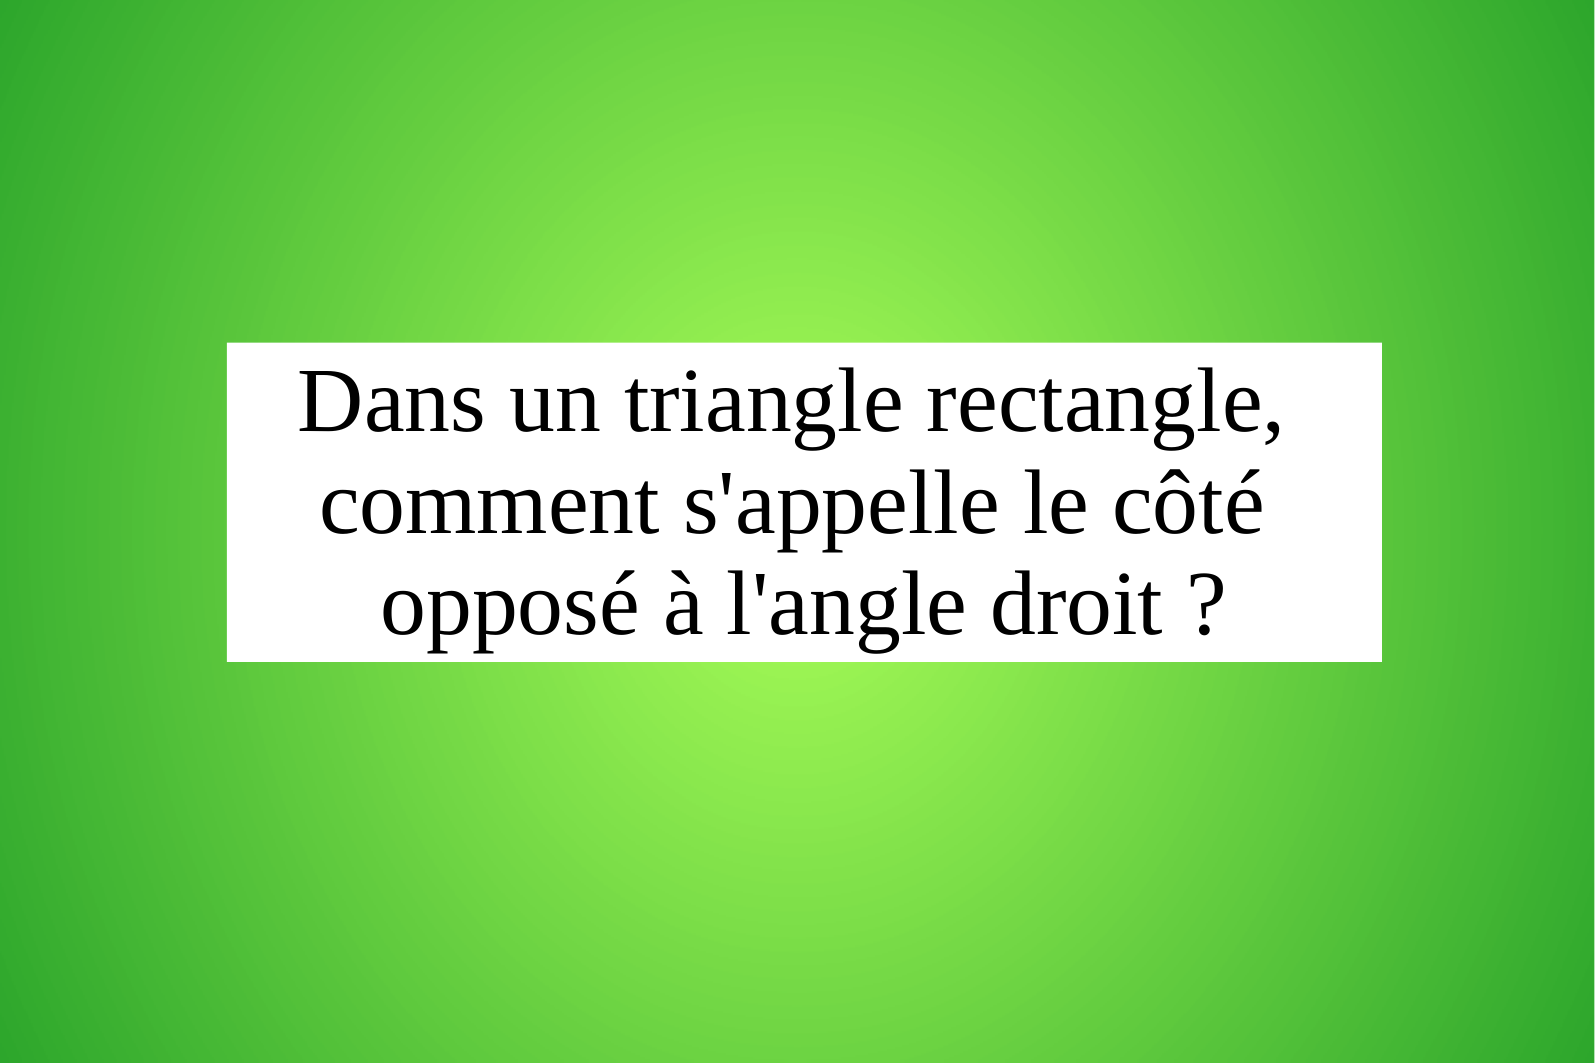

Dans un triangle rectangle,
comment s'appelle le côté
opposé à l'angle droit ?